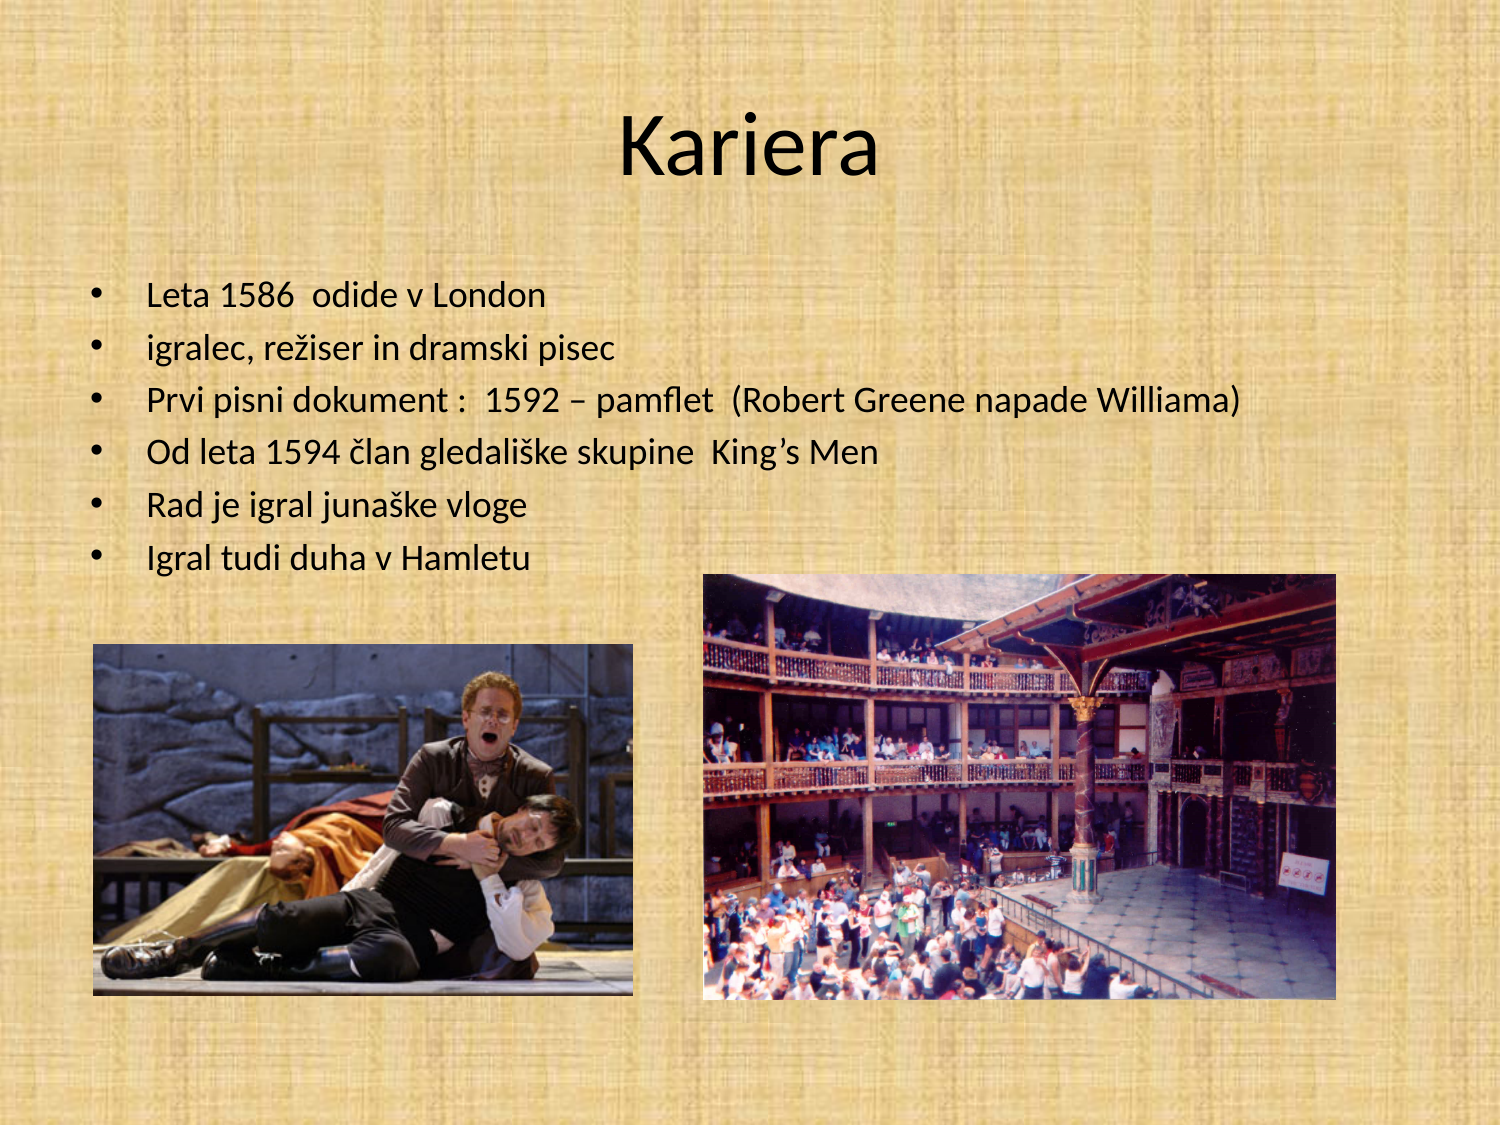

# Kariera
Leta 1586 odide v London
igralec, režiser in dramski pisec
Prvi pisni dokument : 1592 – pamflet (Robert Greene napade Williama)
Od leta 1594 član gledališke skupine King’s Men
Rad je igral junaške vloge
Igral tudi duha v Hamletu